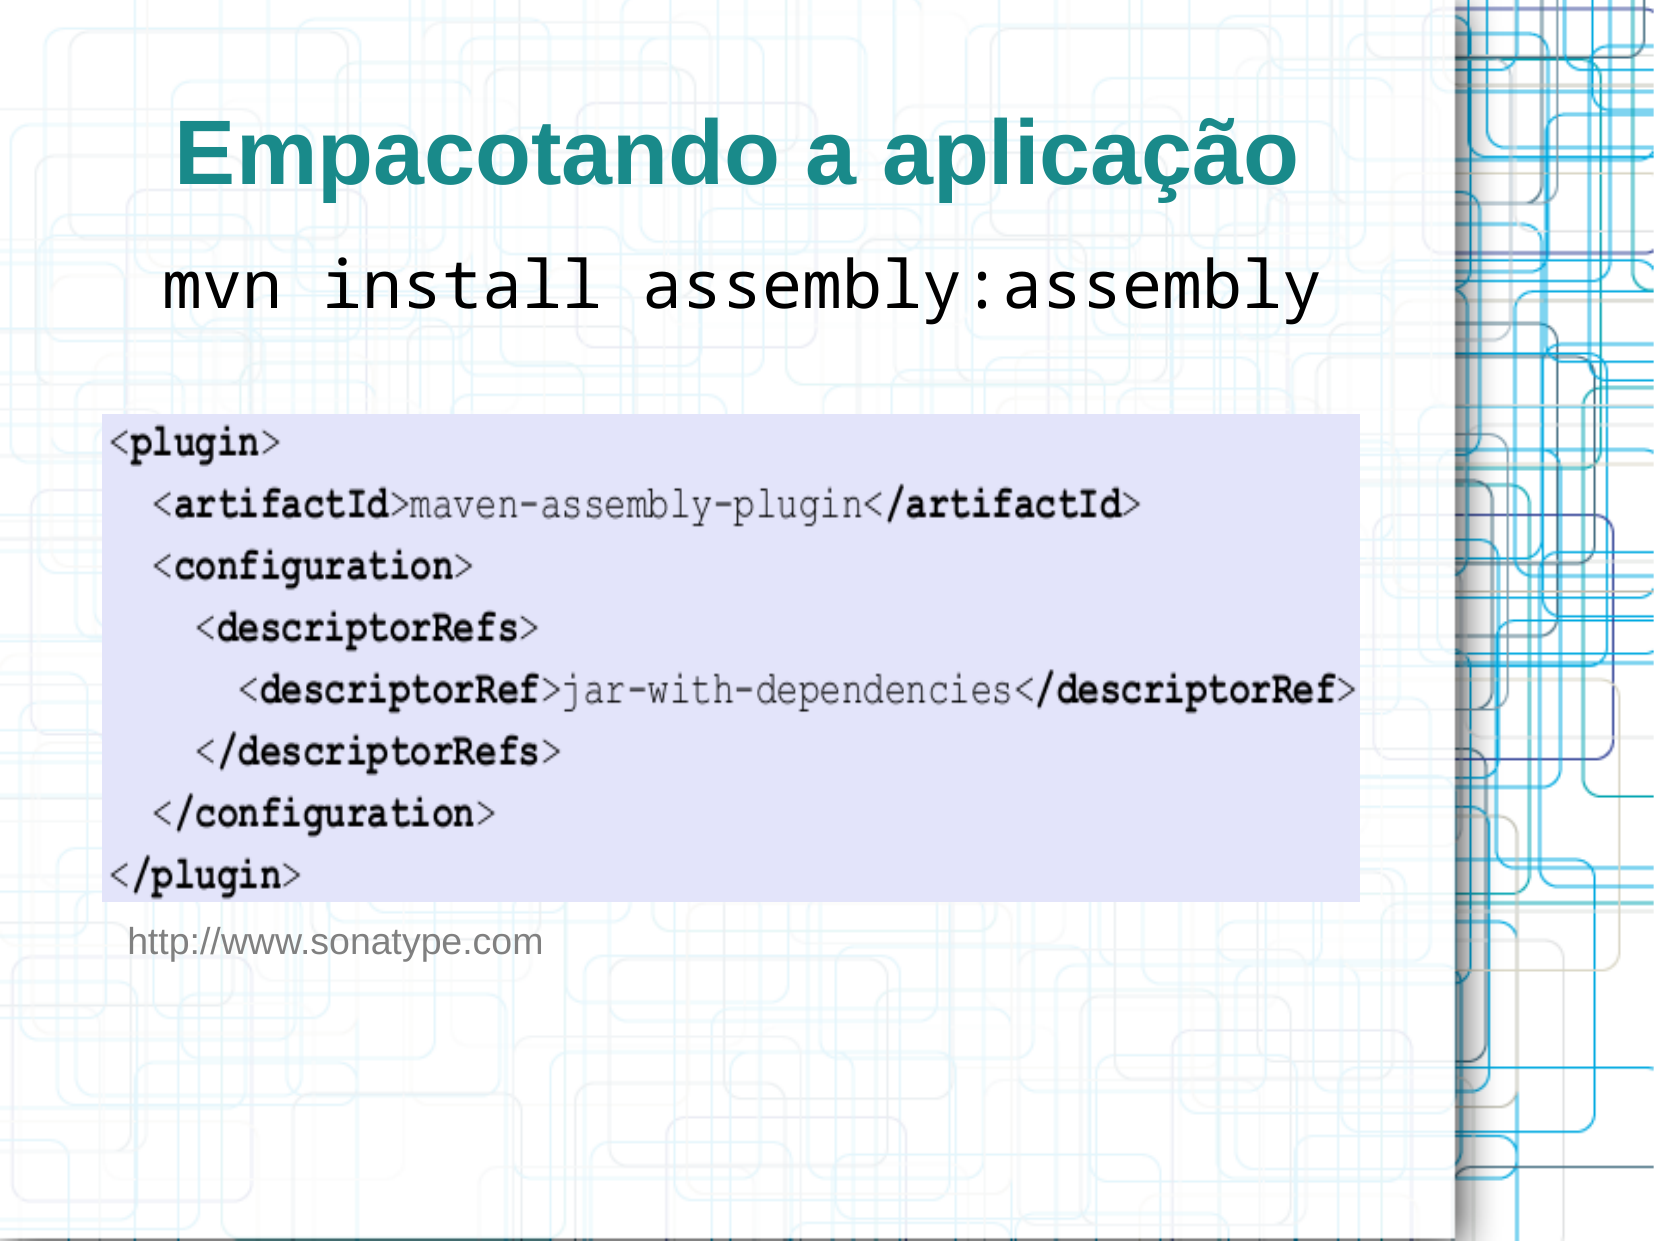

# Empacotando a aplicação
mvn install assembly:assembly
http://www.sonatype.com